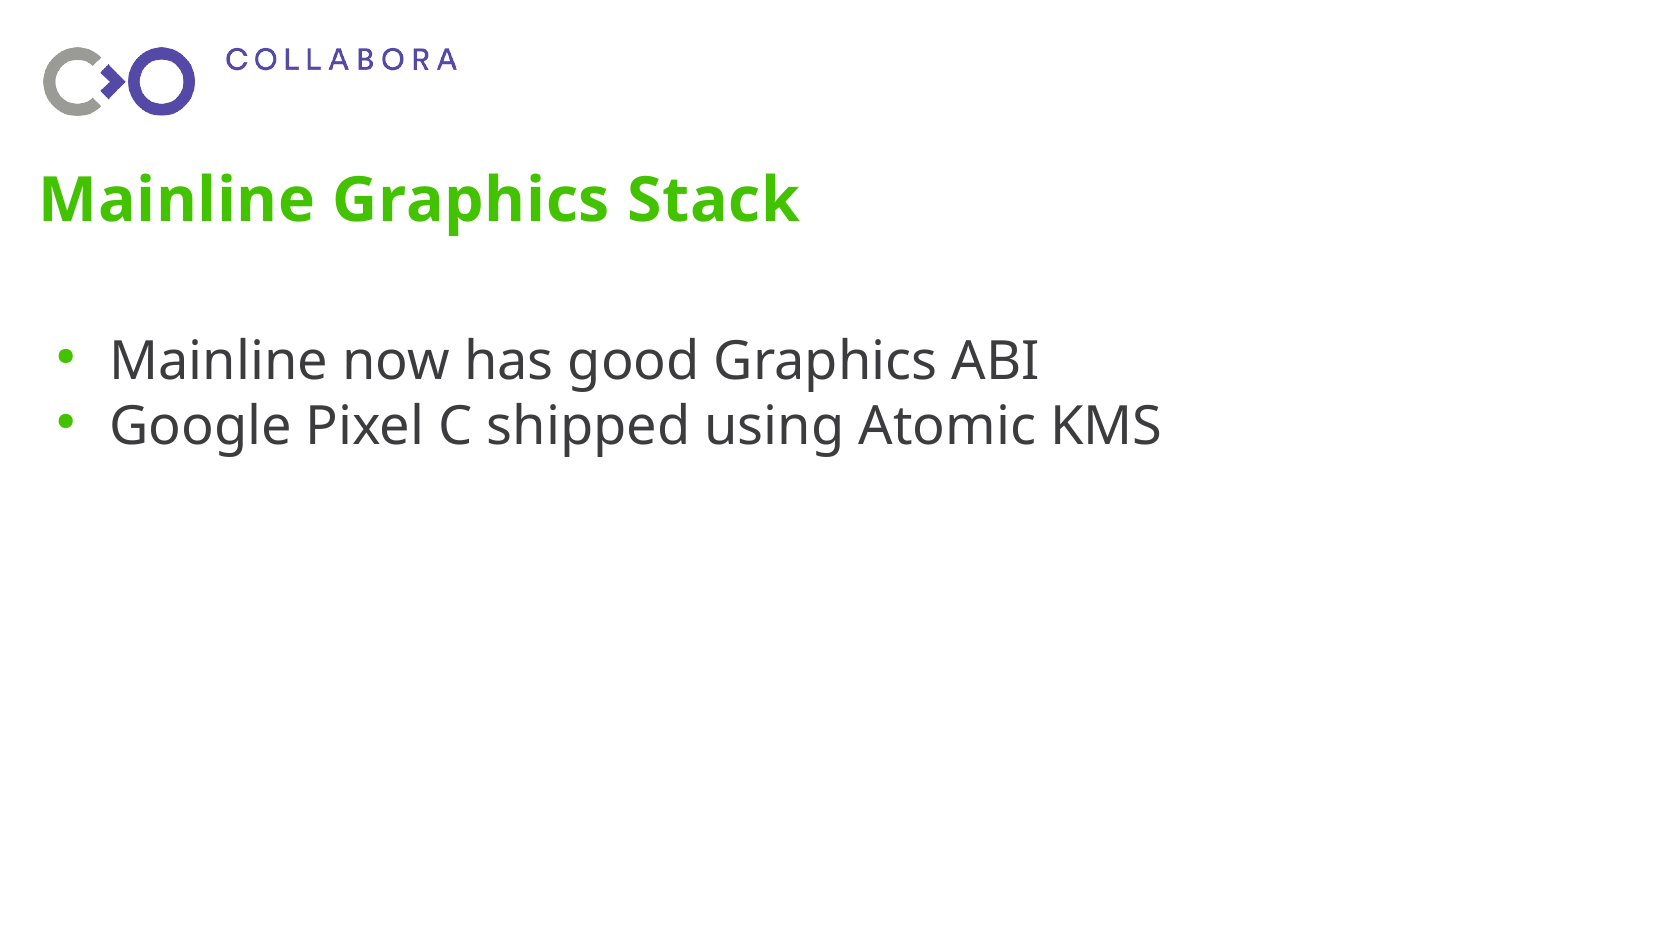

# Mainline Graphics Stack
Mainline now has good Graphics ABI
Google Pixel C shipped using Atomic KMS